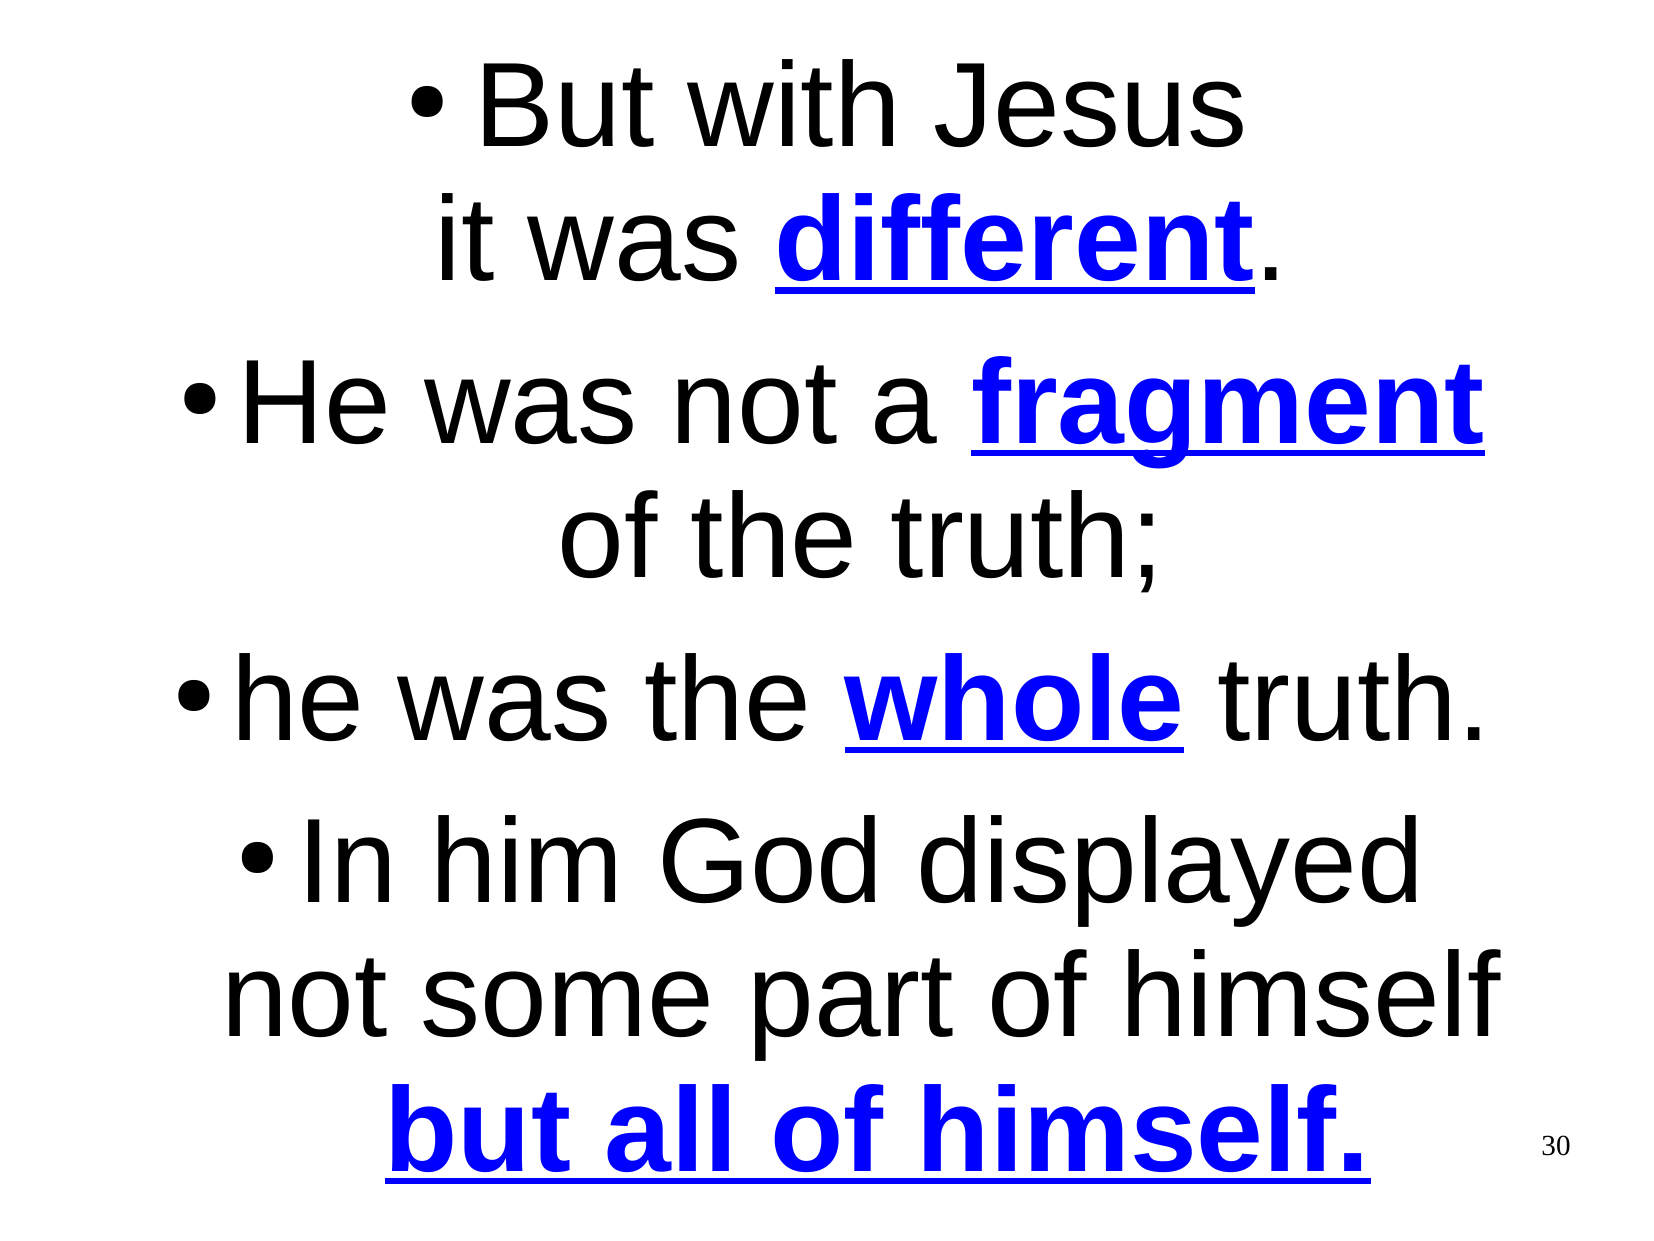

# But with Jesus it was different.
He was not a fragment
of the truth;
he was the whole truth.
In him God displayed
not some part of himself
but all of himself.
30